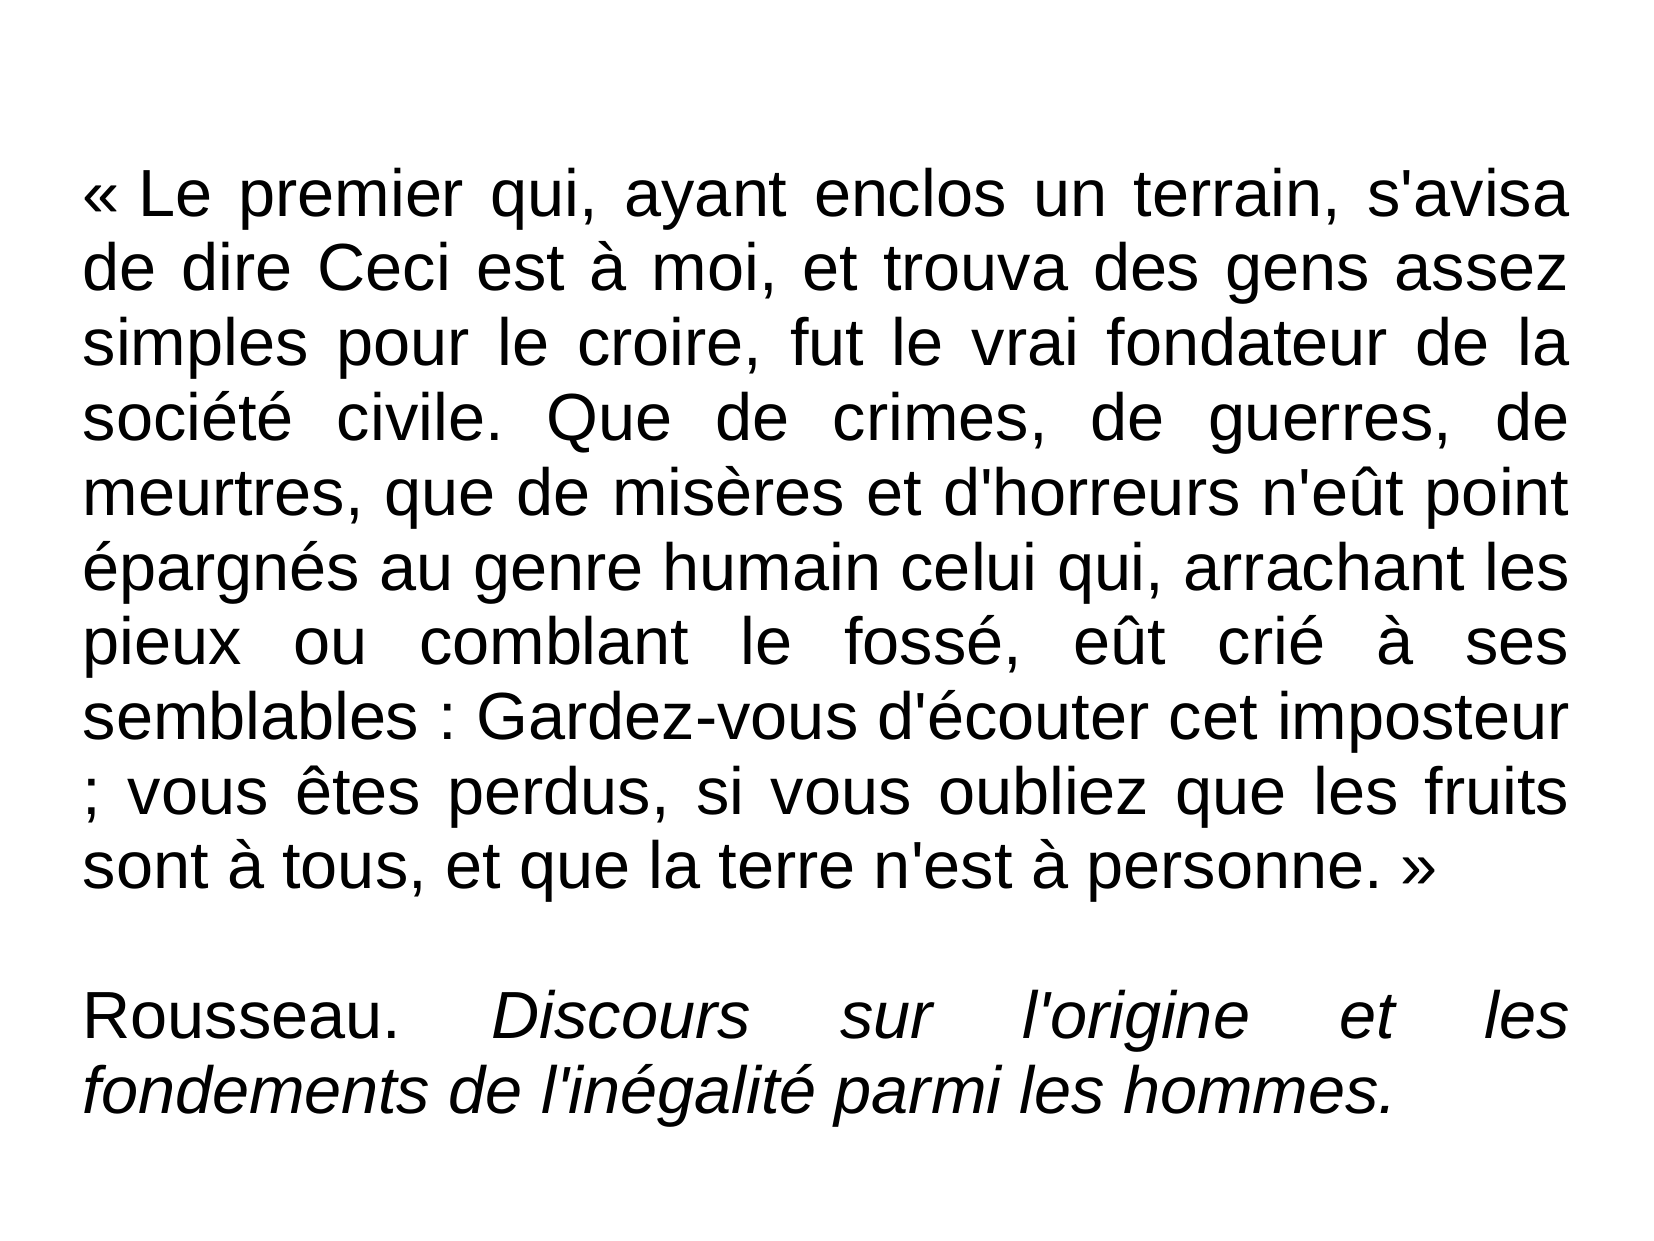

# « Le premier qui, ayant enclos un terrain, s'avisa de dire Ceci est à moi, et trouva des gens assez simples pour le croire, fut le vrai fondateur de la société civile. Que de crimes, de guerres, de meurtres, que de misères et d'horreurs n'eût point épargnés au genre humain celui qui, arrachant les pieux ou comblant le fossé, eût crié à ses semblables : Gardez-vous d'écouter cet imposteur ; vous êtes perdus, si vous oubliez que les fruits sont à tous, et que la terre n'est à personne. »
Rousseau. Discours sur l'origine et les fondements de l'inégalité parmi les hommes.